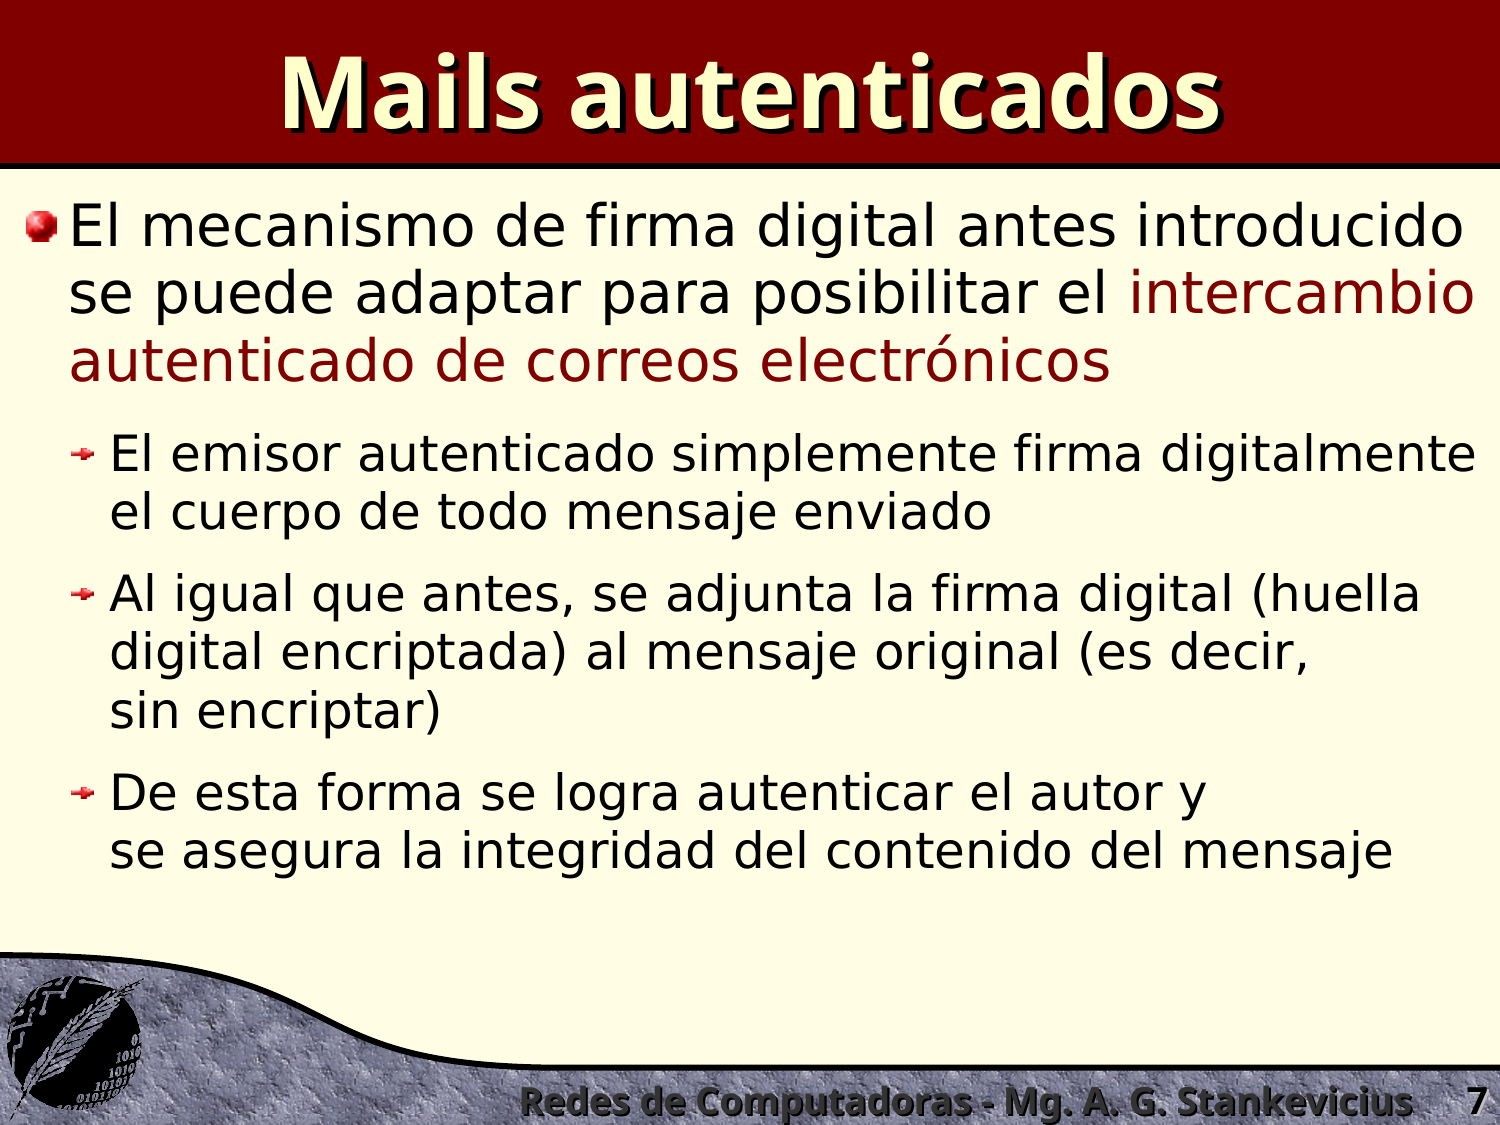

# Mails autenticados
El mecanismo de firma digital antes introducido se puede adaptar para posibilitar el intercambio autenticado de correos electrónicos
El emisor autenticado simplemente firma digitalmente el cuerpo de todo mensaje enviado
Al igual que antes, se adjunta la firma digital (huella digital encriptada) al mensaje original (es decir,
sin encriptar)
De esta forma se logra autenticar el autor y
se asegura la integridad del contenido del mensaje
7